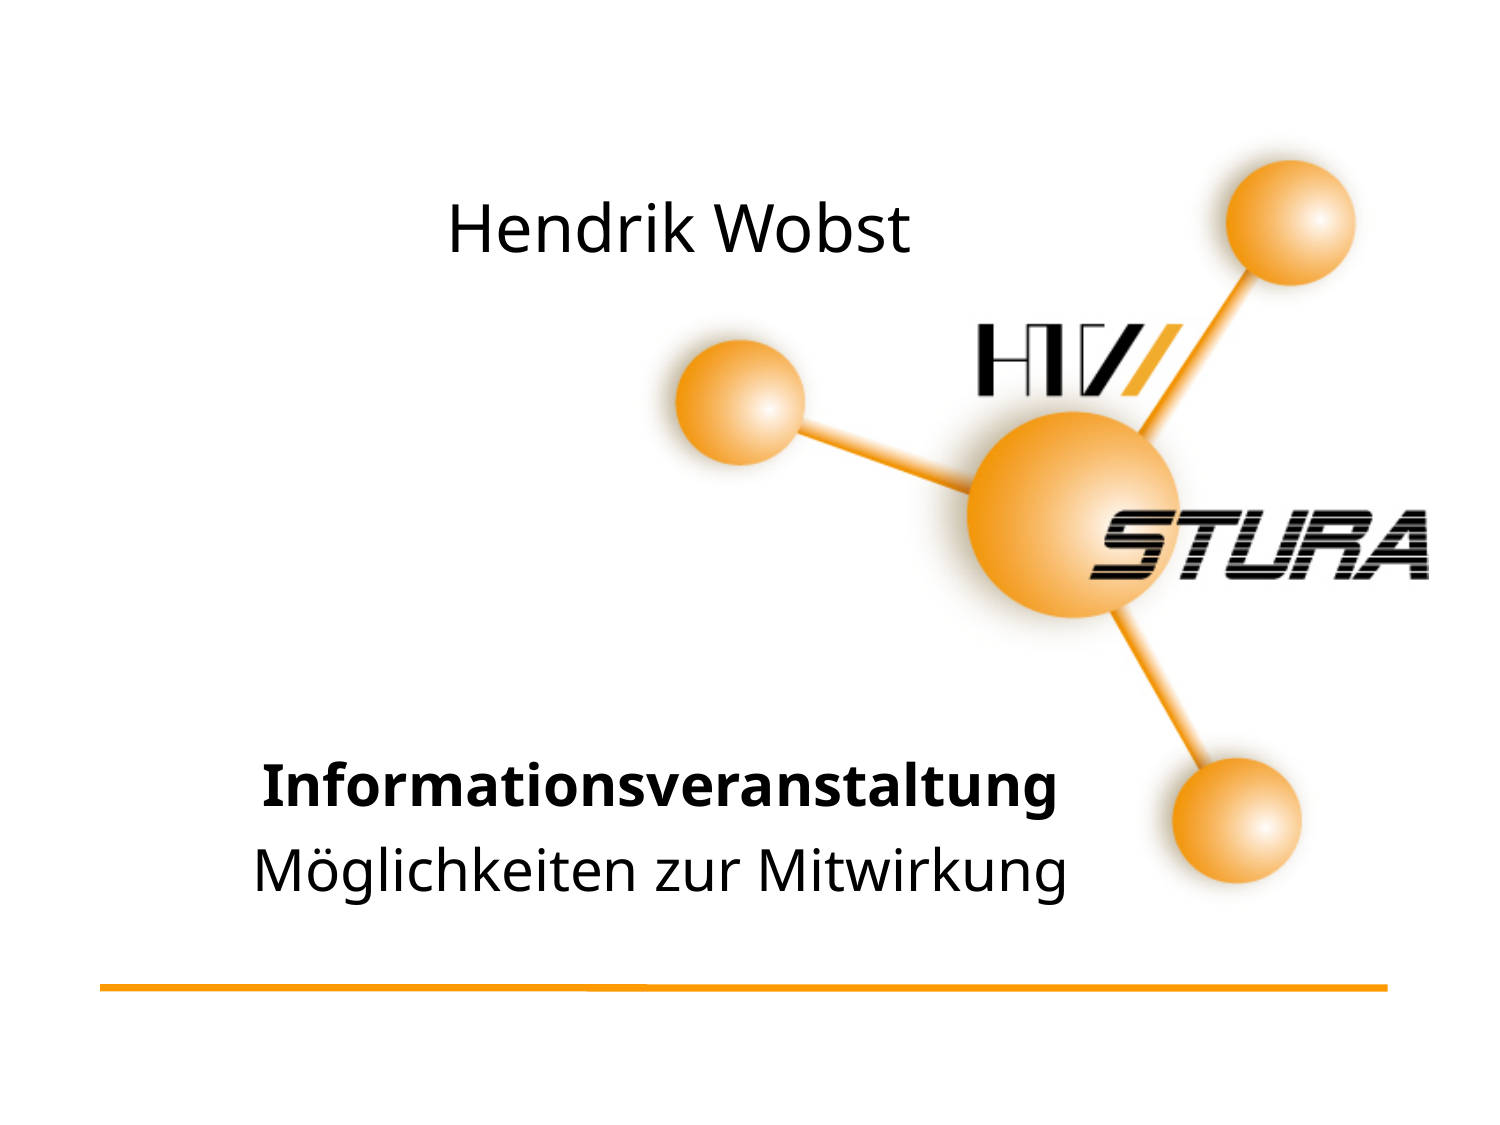

# Hendrik Wobst
Informationsveranstaltung
Möglichkeiten zur Mitwirkung